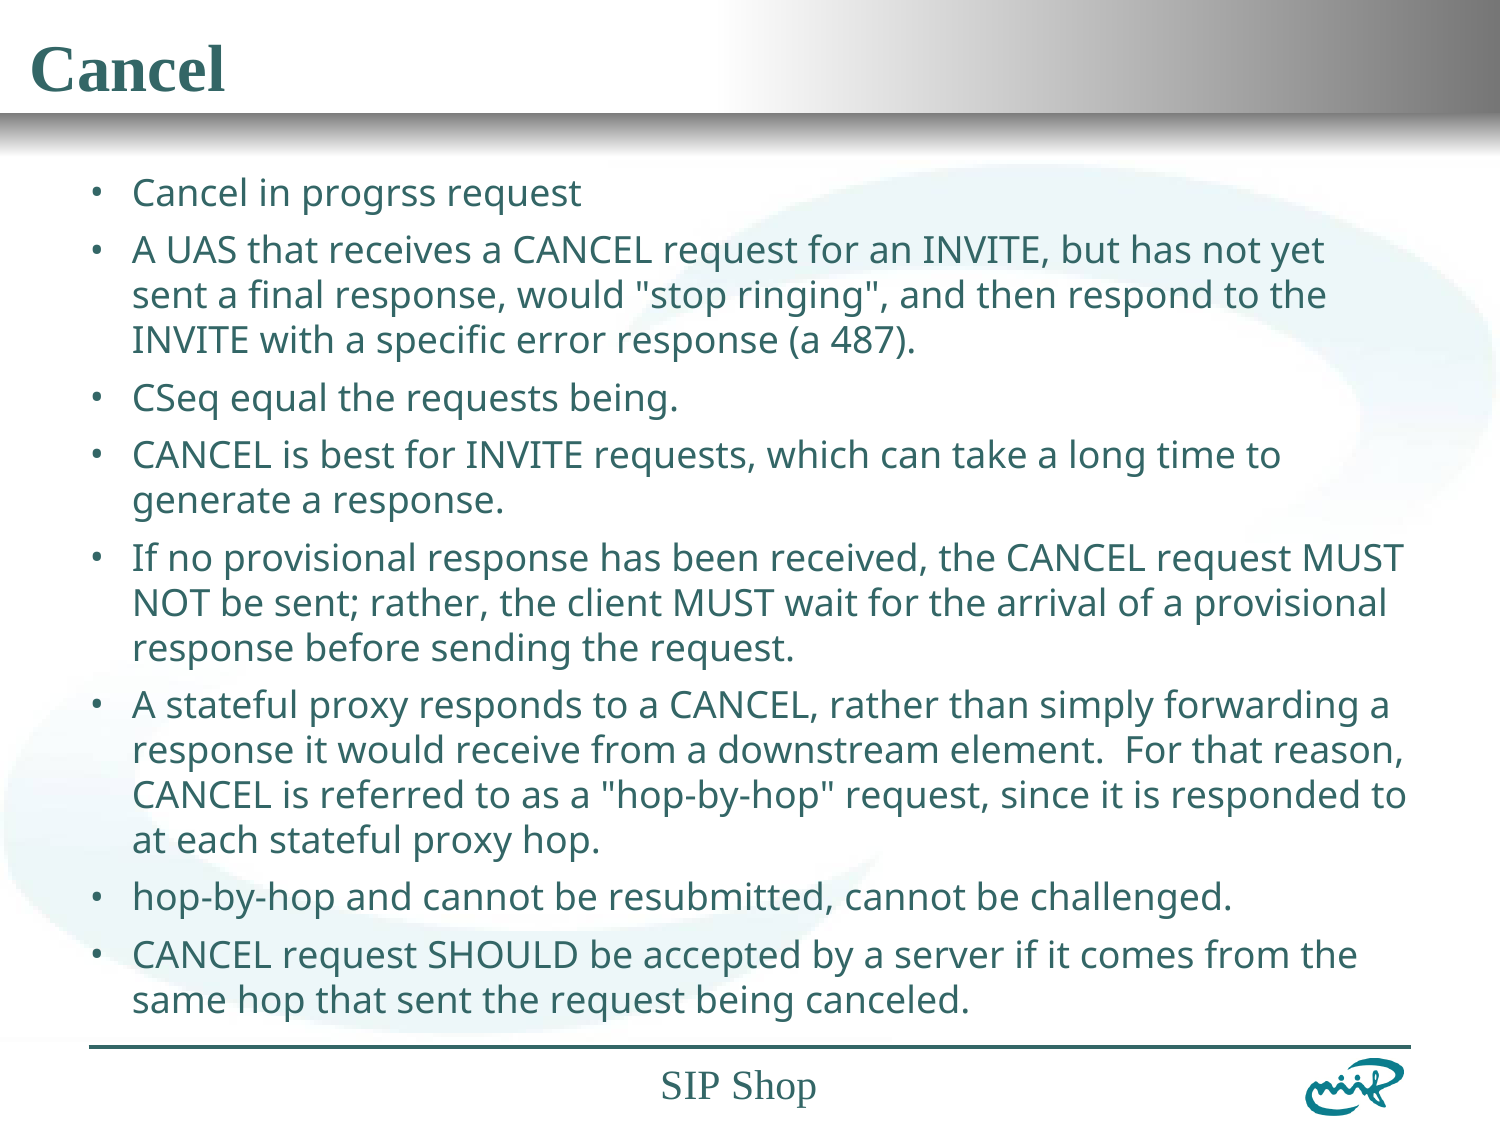

# Cancel
Cancel in progrss request
A UAS that receives a CANCEL request for an INVITE, but has not yet sent a final response, would "stop ringing", and then respond to the INVITE with a specific error response (a 487).
CSeq equal the requests being.
CANCEL is best for INVITE requests, which can take a long time to generate a response.
If no provisional response has been received, the CANCEL request MUST NOT be sent; rather, the client MUST wait for the arrival of a provisional response before sending the request.
A stateful proxy responds to a CANCEL, rather than simply forwarding a response it would receive from a downstream element. For that reason, CANCEL is referred to as a "hop-by-hop" request, since it is responded to at each stateful proxy hop.
hop-by-hop and cannot be resubmitted, cannot be challenged.
CANCEL request SHOULD be accepted by a server if it comes from the same hop that sent the request being canceled.